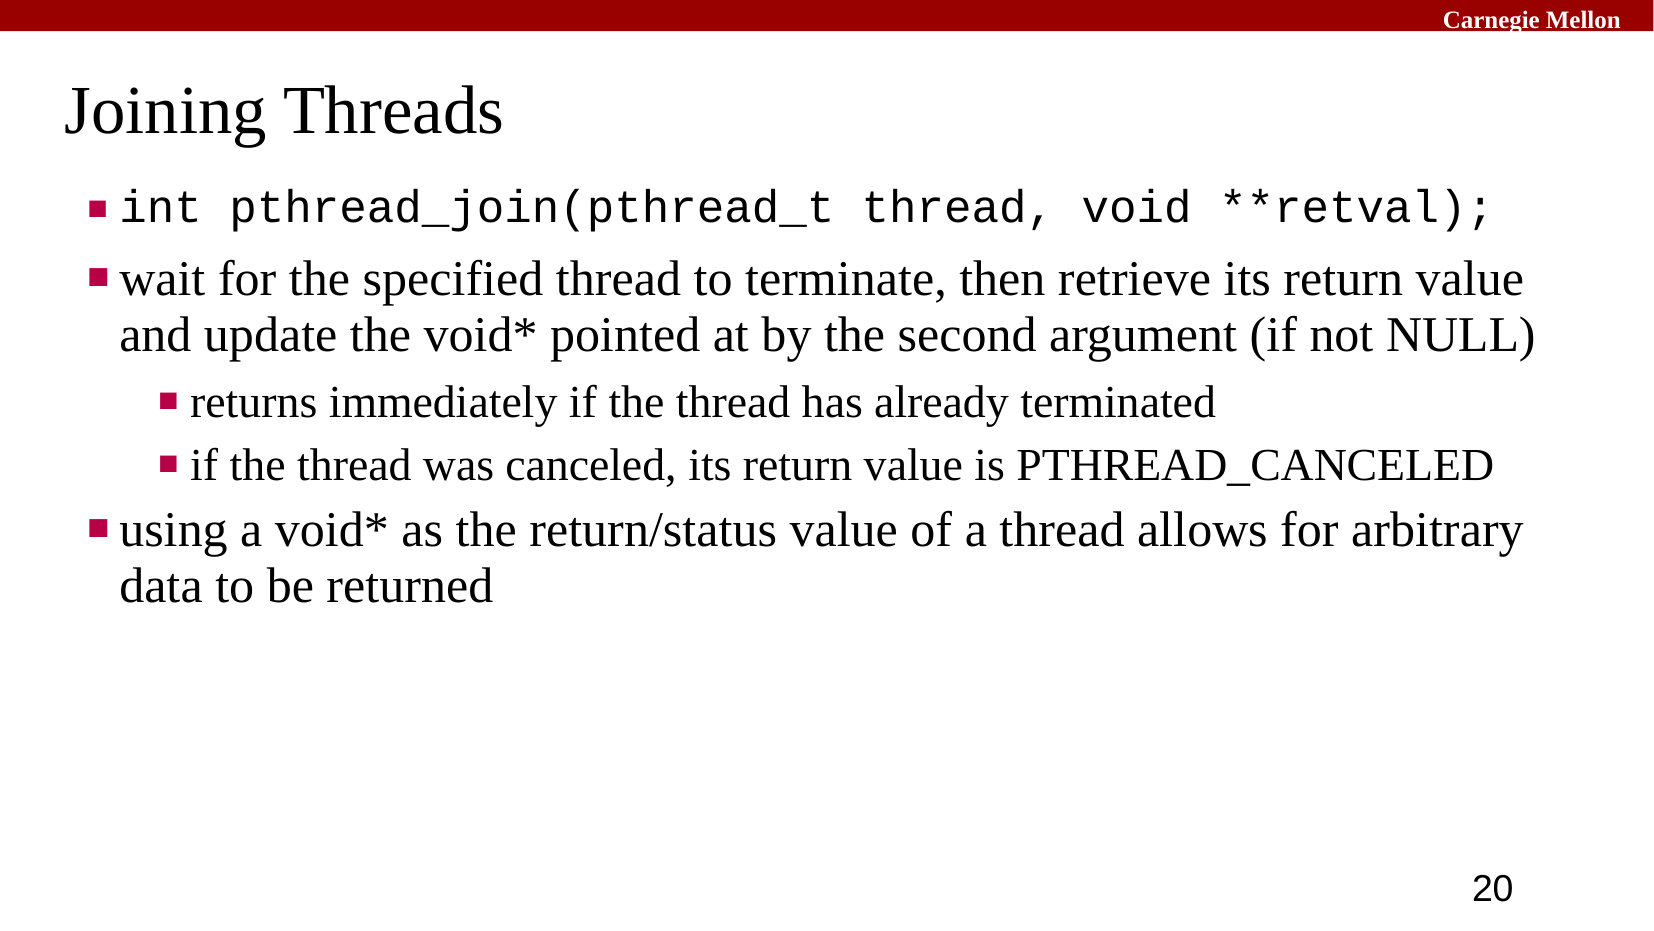

# Joining Threads
int pthread_join(pthread_t thread, void **retval);
wait for the specified thread to terminate, then retrieve its return value and update the void* pointed at by the second argument (if not NULL)
returns immediately if the thread has already terminated
if the thread was canceled, its return value is PTHREAD_CANCELED
using a void* as the return/status value of a thread allows for arbitrary data to be returned